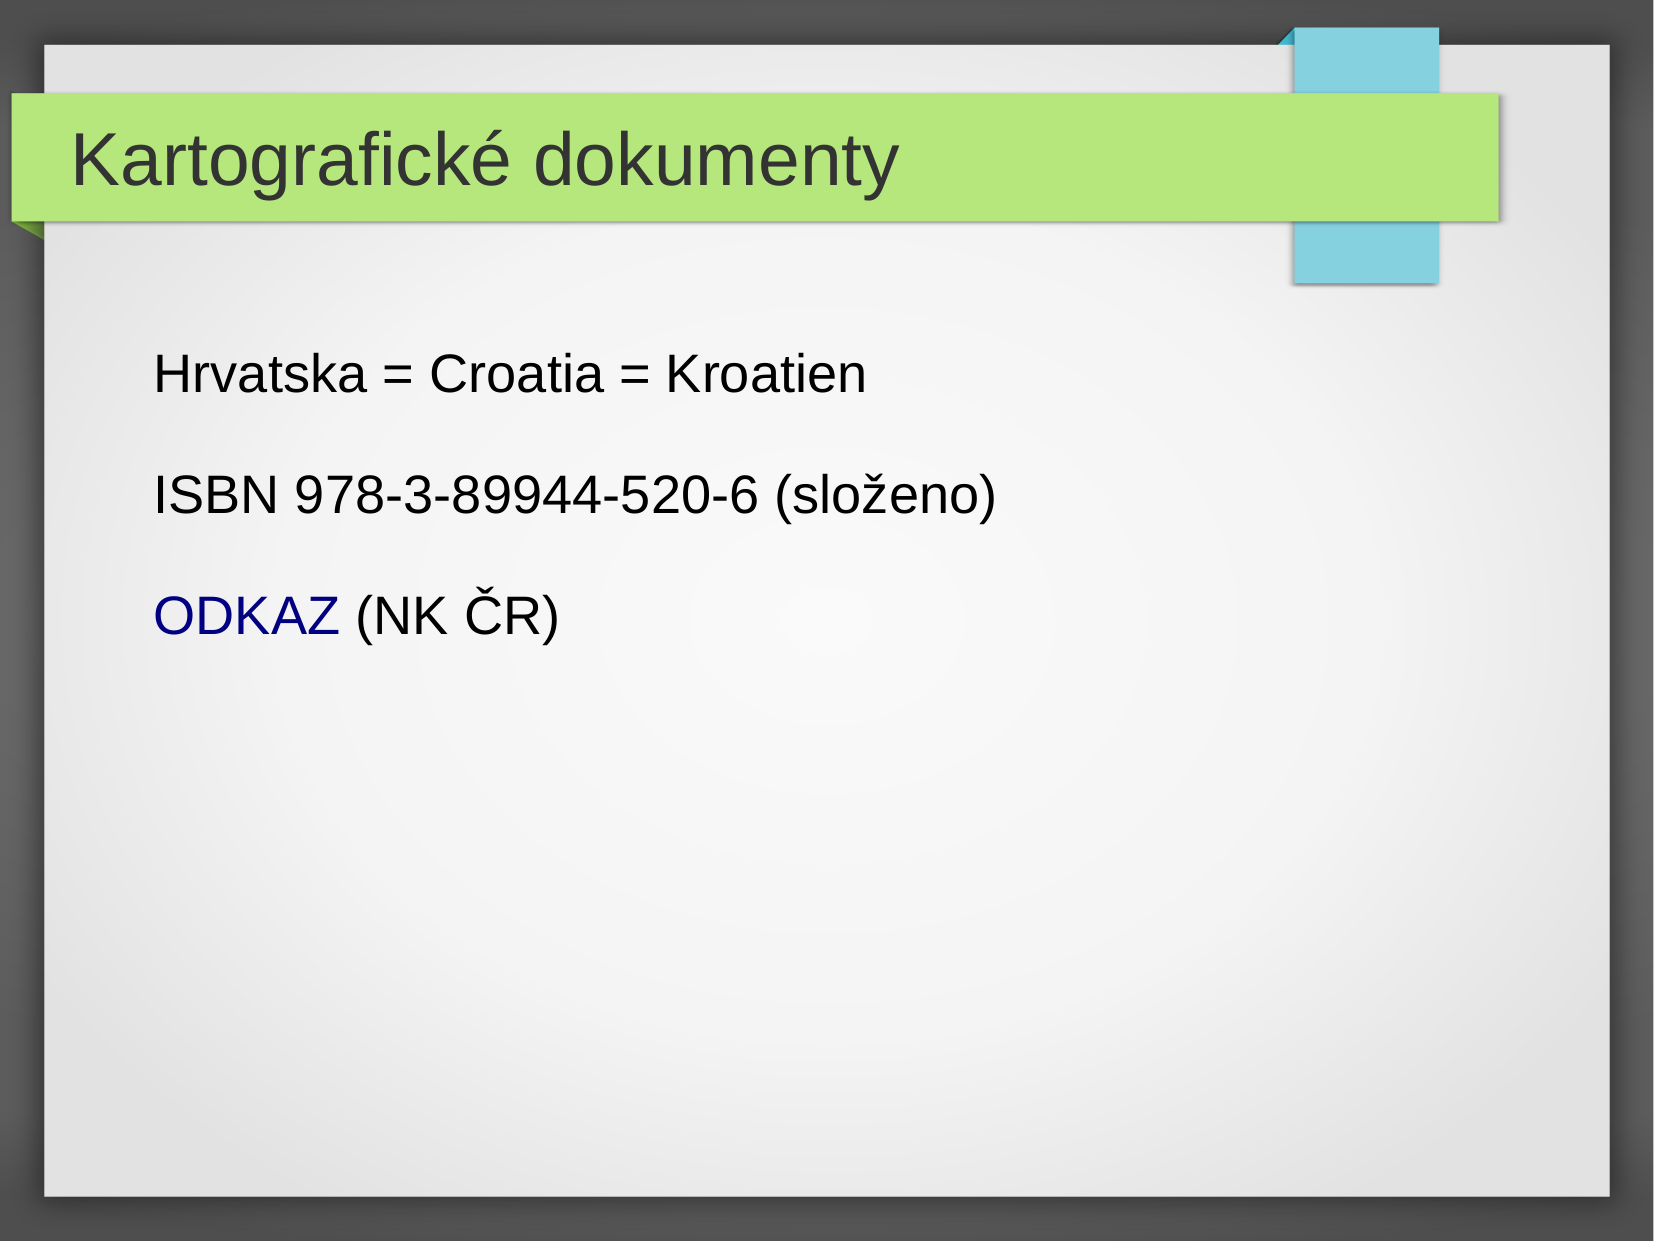

# Kartografické dokumenty
Hrvatska = Croatia = Kroatien
ISBN 978-3-89944-520-6 (složeno)
ODKAZ (NK ČR)